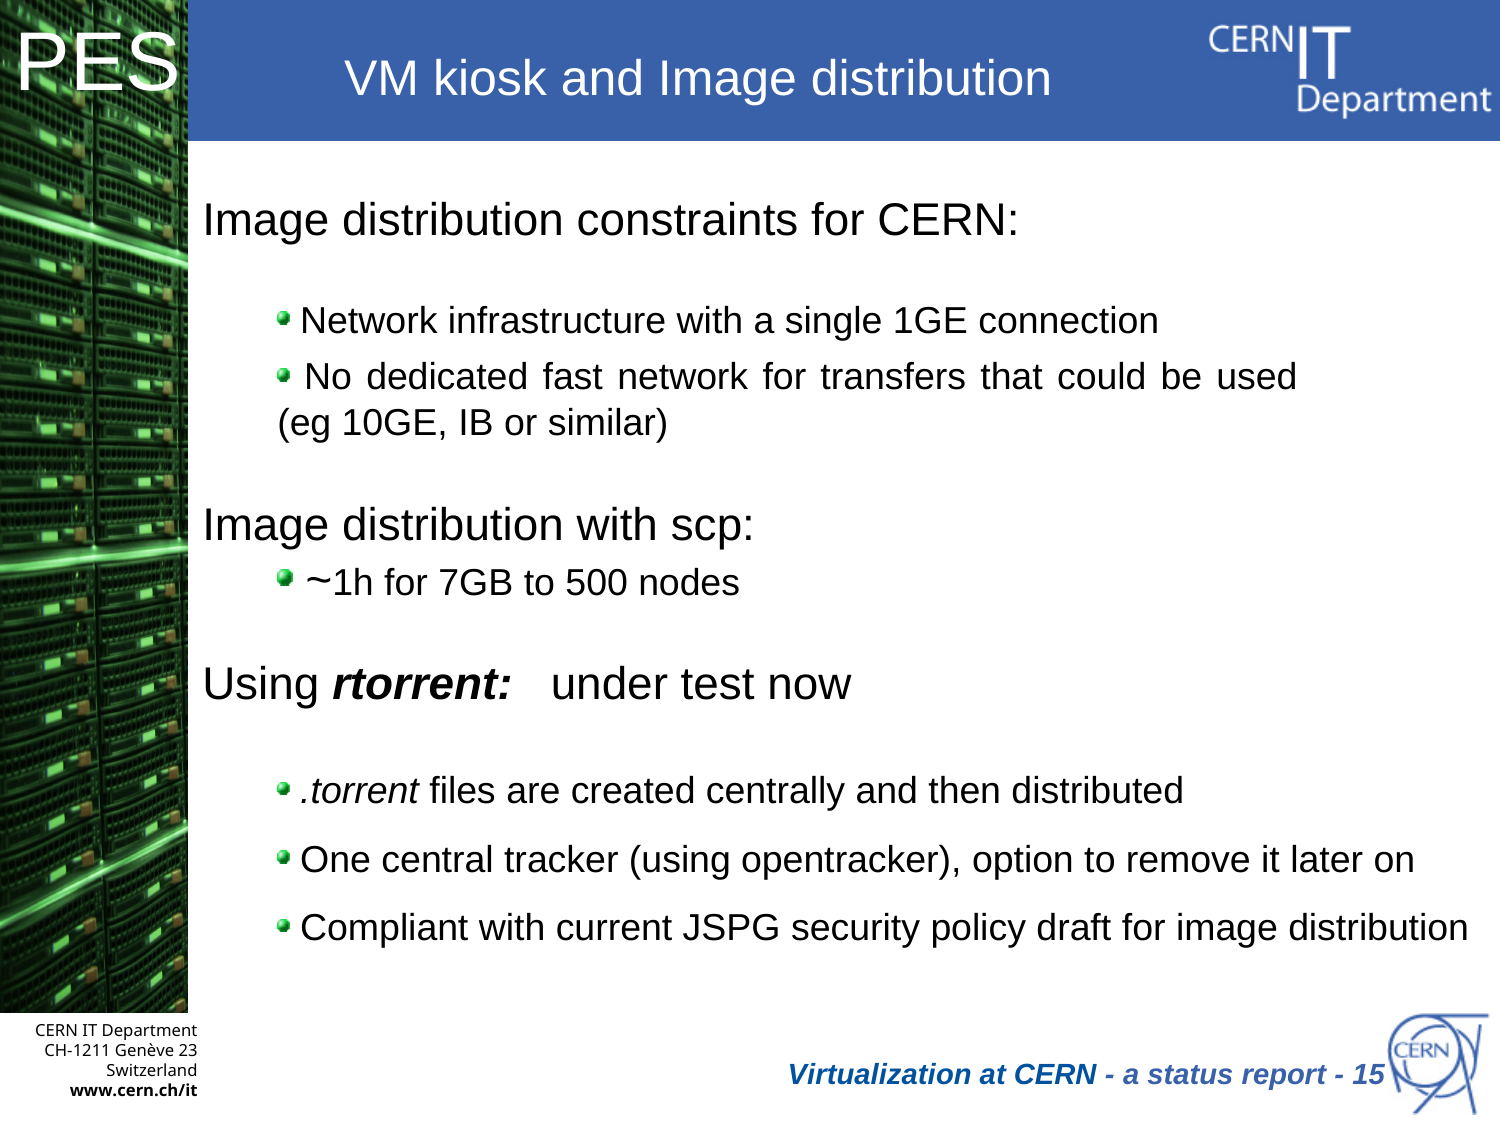

VM kiosk and Image distribution
Image distribution constraints for CERN:
 Network infrastructure with a single 1GE connection
 No dedicated fast network for transfers that could be used (eg 10GE, IB or similar)
Image distribution with scp:
 ~1h for 7GB to 500 nodes
Using rtorrent: under test now
 .torrent files are created centrally and then distributed
 One central tracker (using opentracker), option to remove it later on
 Compliant with current JSPG security policy draft for image distribution
Batch virtualization project at CERN